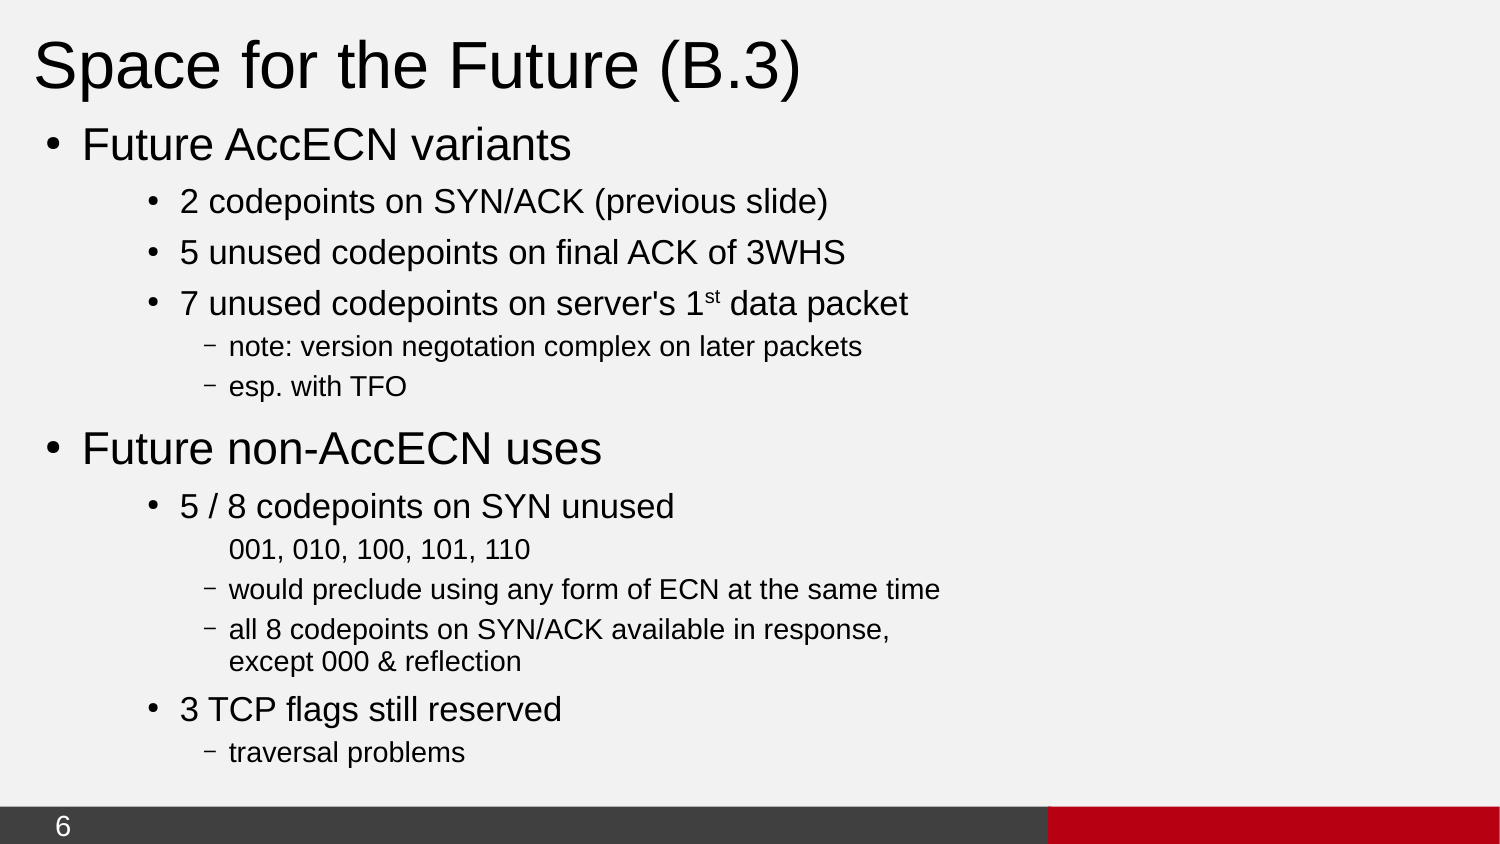

# Space for the Future (B.3)
Future AccECN variants
2 codepoints on SYN/ACK (previous slide)
5 unused codepoints on final ACK of 3WHS
7 unused codepoints on server's 1st data packet
note: version negotation complex on later packets
esp. with TFO
Future non-AccECN uses
5 / 8 codepoints on SYN unused
001, 010, 100, 101, 110
would preclude using any form of ECN at the same time
all 8 codepoints on SYN/ACK available in response,
except 000 & reflection
3 TCP flags still reserved
traversal problems
6